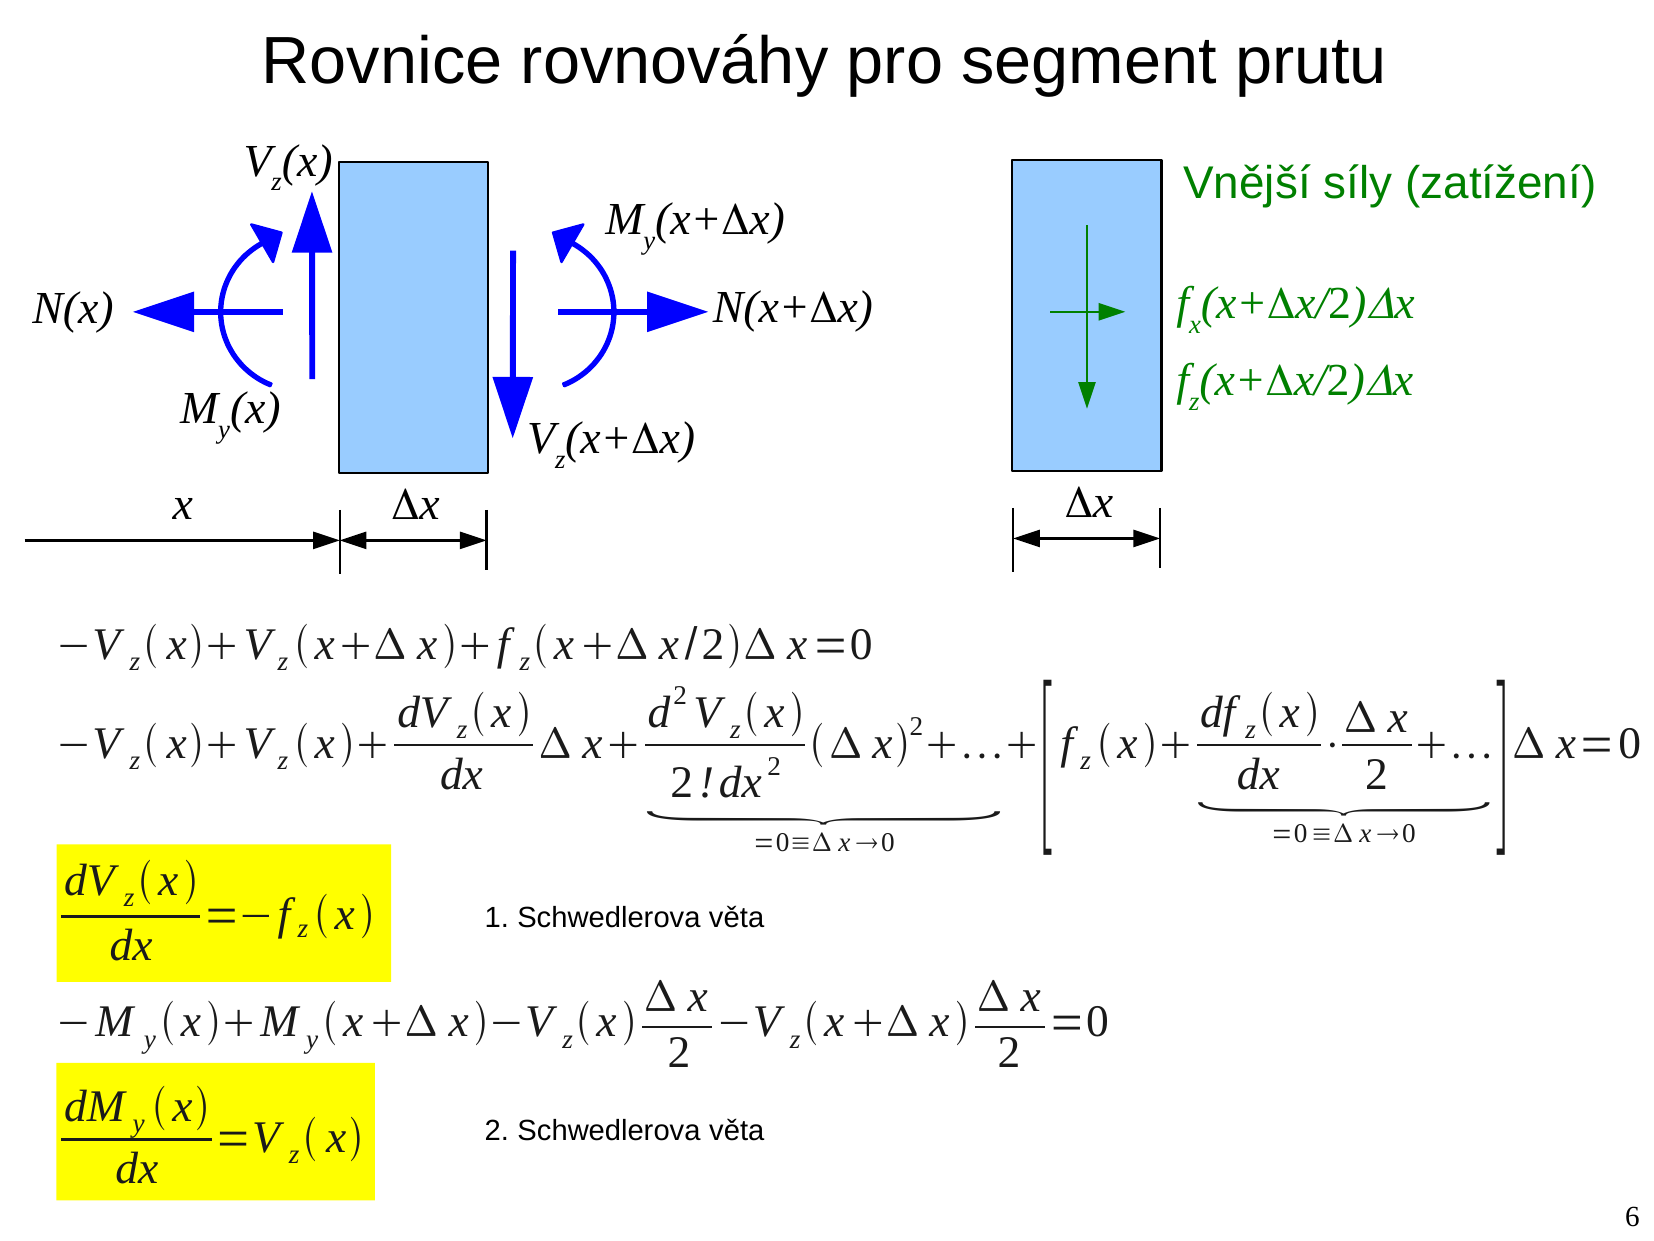

# Rovnice rovnováhy pro segment prutu
Vz(x)
Vnější síly (zatížení)
My(x+Dx)
fx(x+Dx/2)Dx
N(x+Dx)
N(x)
fz(x+Dx/2)Dx
My(x)
Vz(x+Dx)
Dx
Dx
x
1. Schwedlerova věta
2. Schwedlerova věta
6